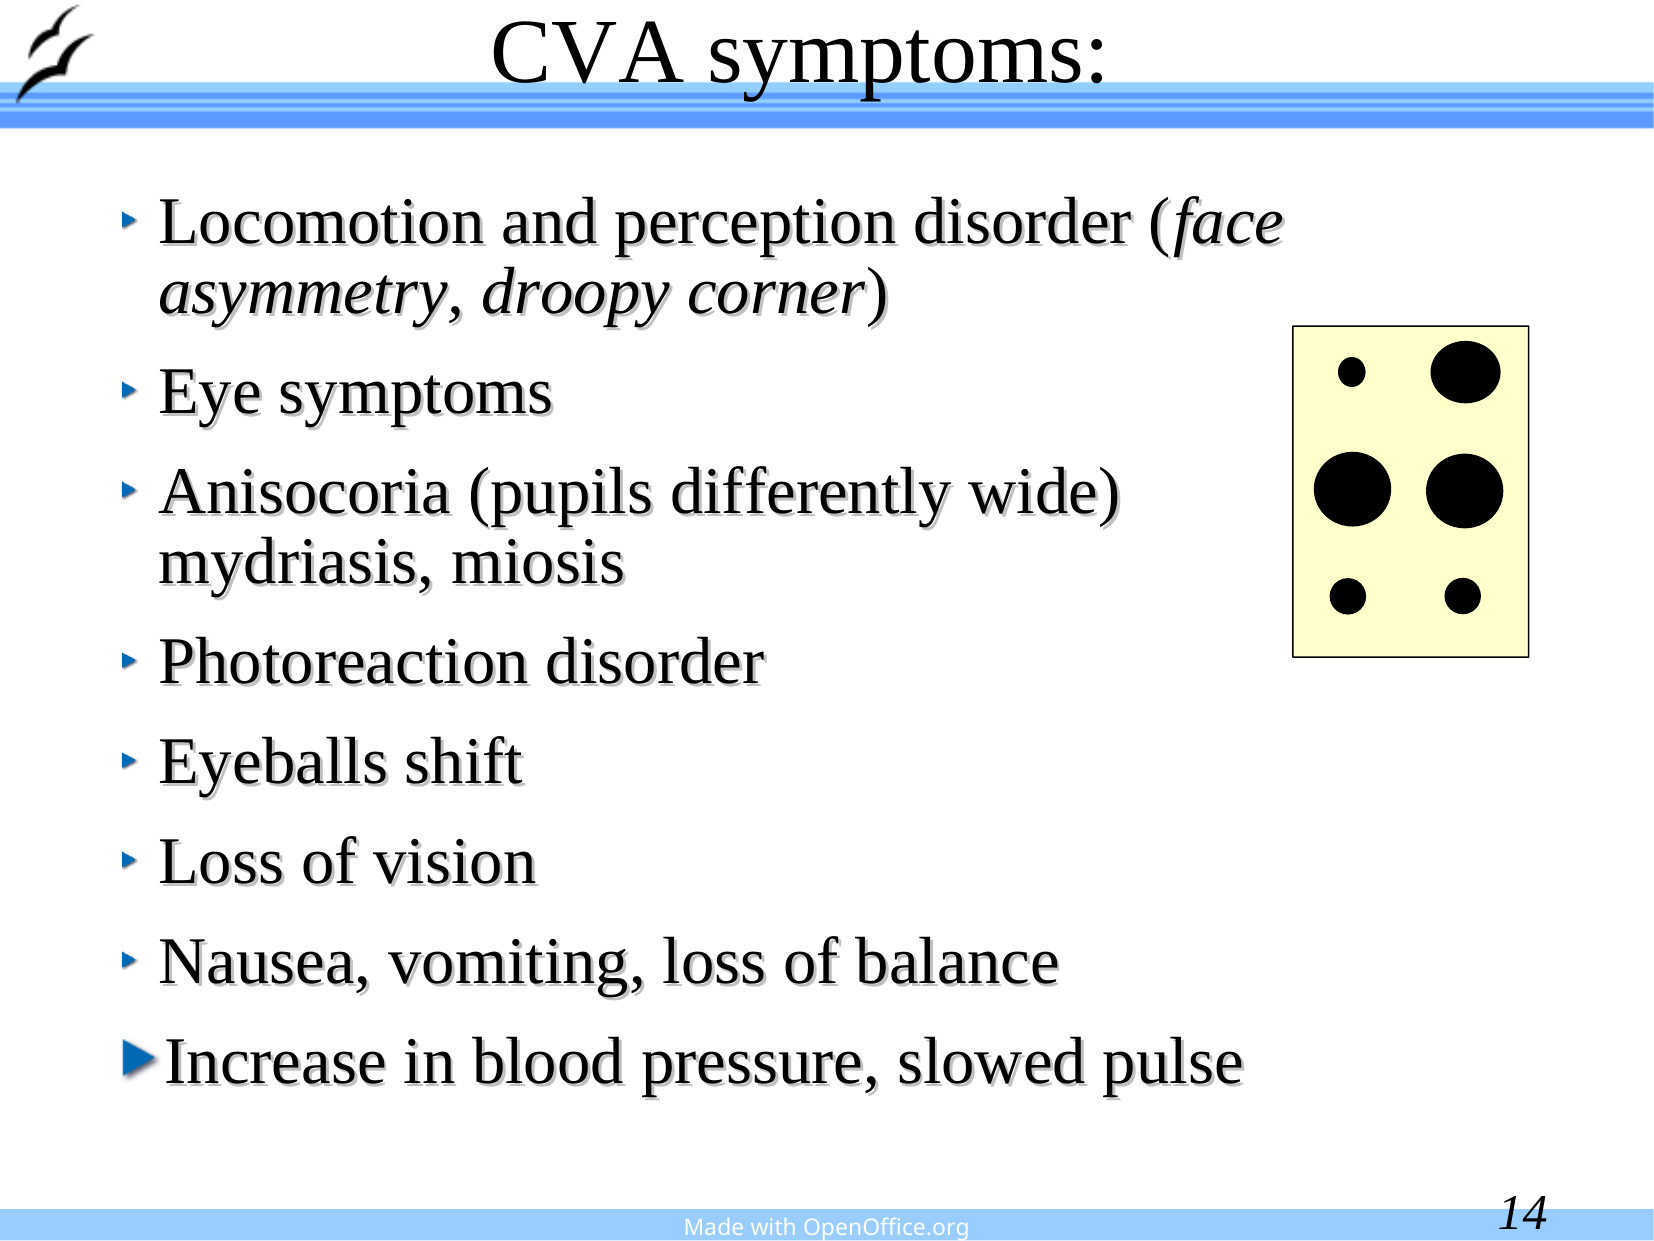

# CVA symptoms:
Locomotion and perception disorder (face asymmetry, droopy corner)
Eye symptoms
Anisocoria (pupils differently wide)
mydriasis, miosis
Photoreaction disorder
Eyeballs shift
Loss of vision
Nausea, vomiting, loss of balance
Increase in blood pressure, slowed pulse